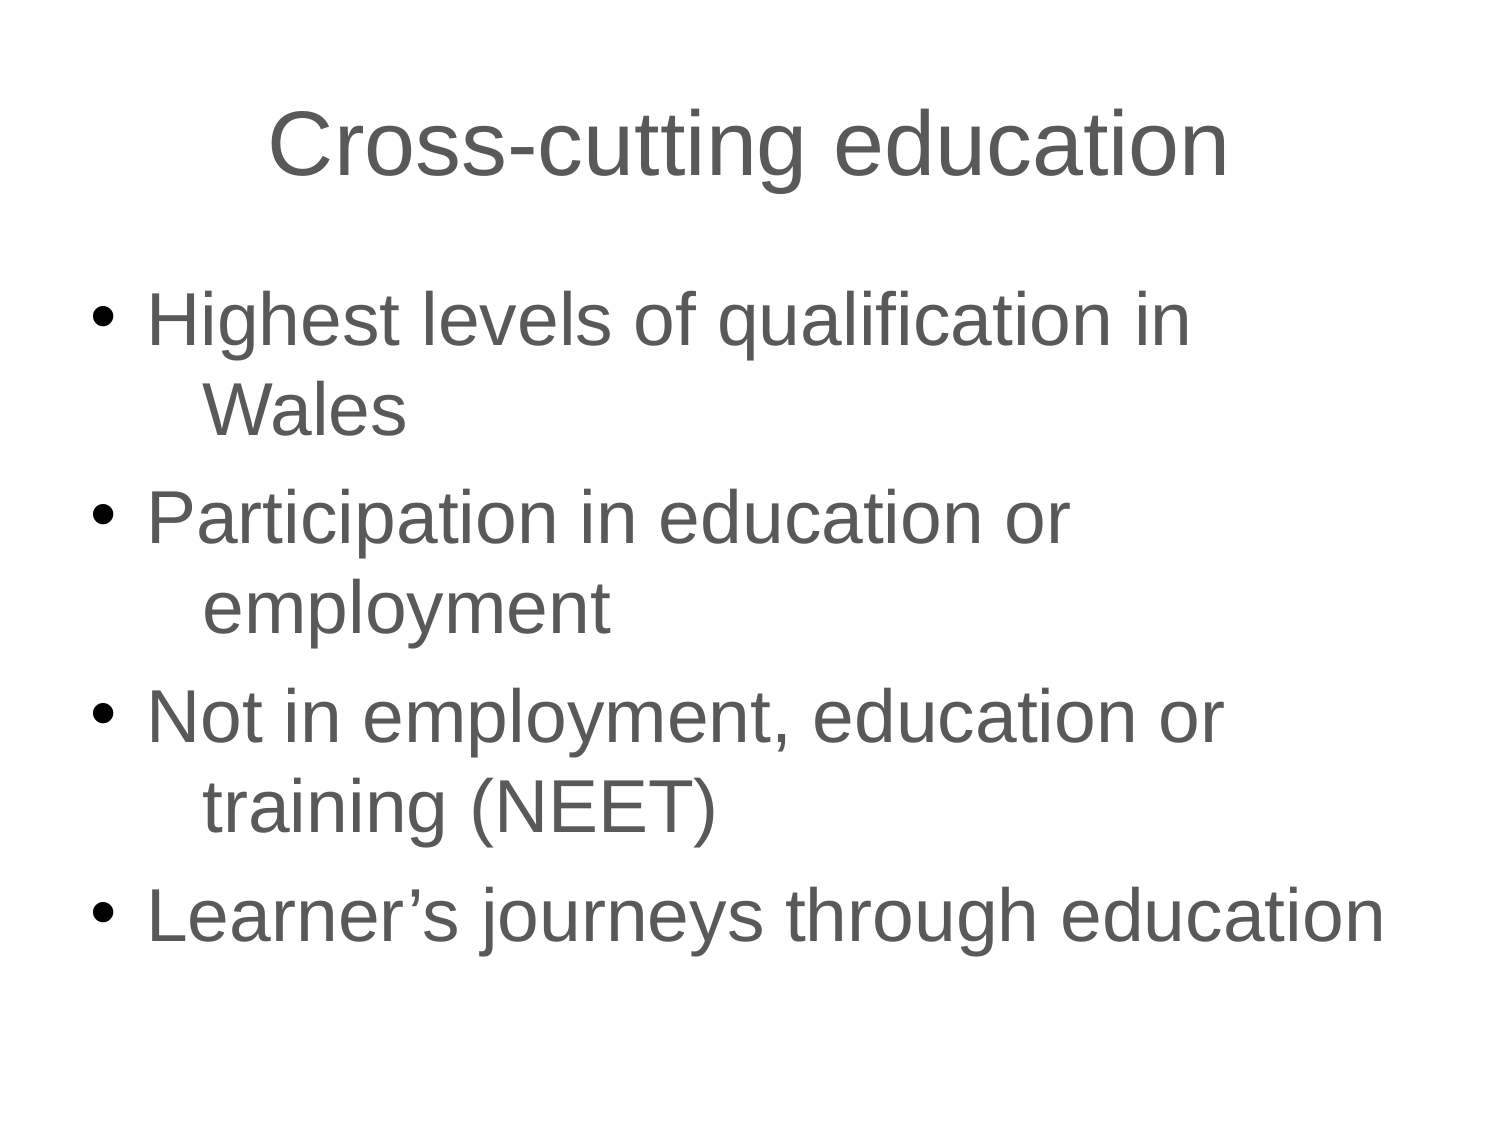

# Cross-cutting education
Highest levels of qualification in Wales
Participation in education or employment
Not in employment, education or training (NEET)
Learner’s journeys through education